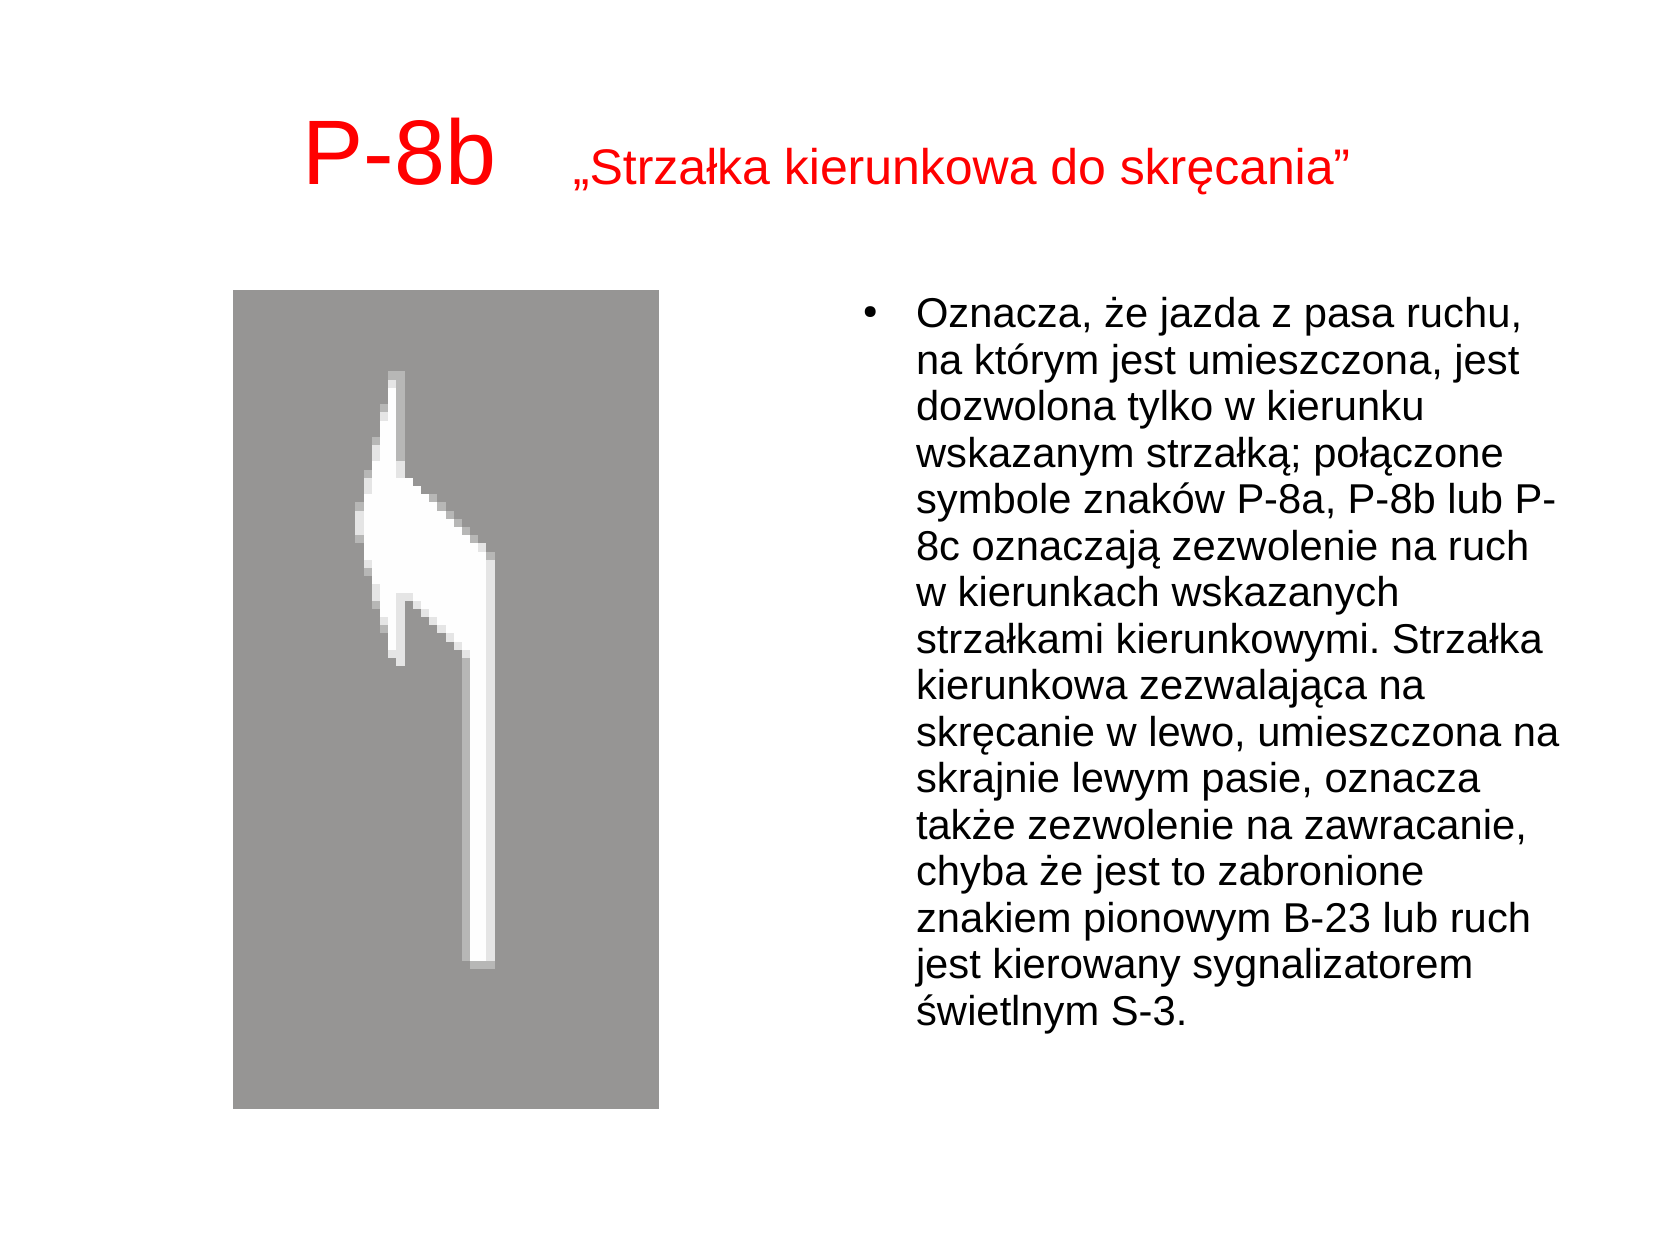

# P-8b „Strzałka kierunkowa do skręcania”
Oznacza, że jazda z pasa ruchu, na którym jest umieszczona, jest dozwolona tylko w kierunku wskazanym strzałką; połączone symbole znaków P-8a, P-8b lub P-8c oznaczają zezwolenie na ruch w kierunkach wskazanych strzałkami kierunkowymi. Strzałka kierunkowa zezwalająca na skręcanie w lewo, umieszczona na skrajnie lewym pasie, oznacza także zezwolenie na zawracanie, chyba że jest to zabronione znakiem pionowym B-23 lub ruch jest kierowany sygnalizatorem świetlnym S-3.